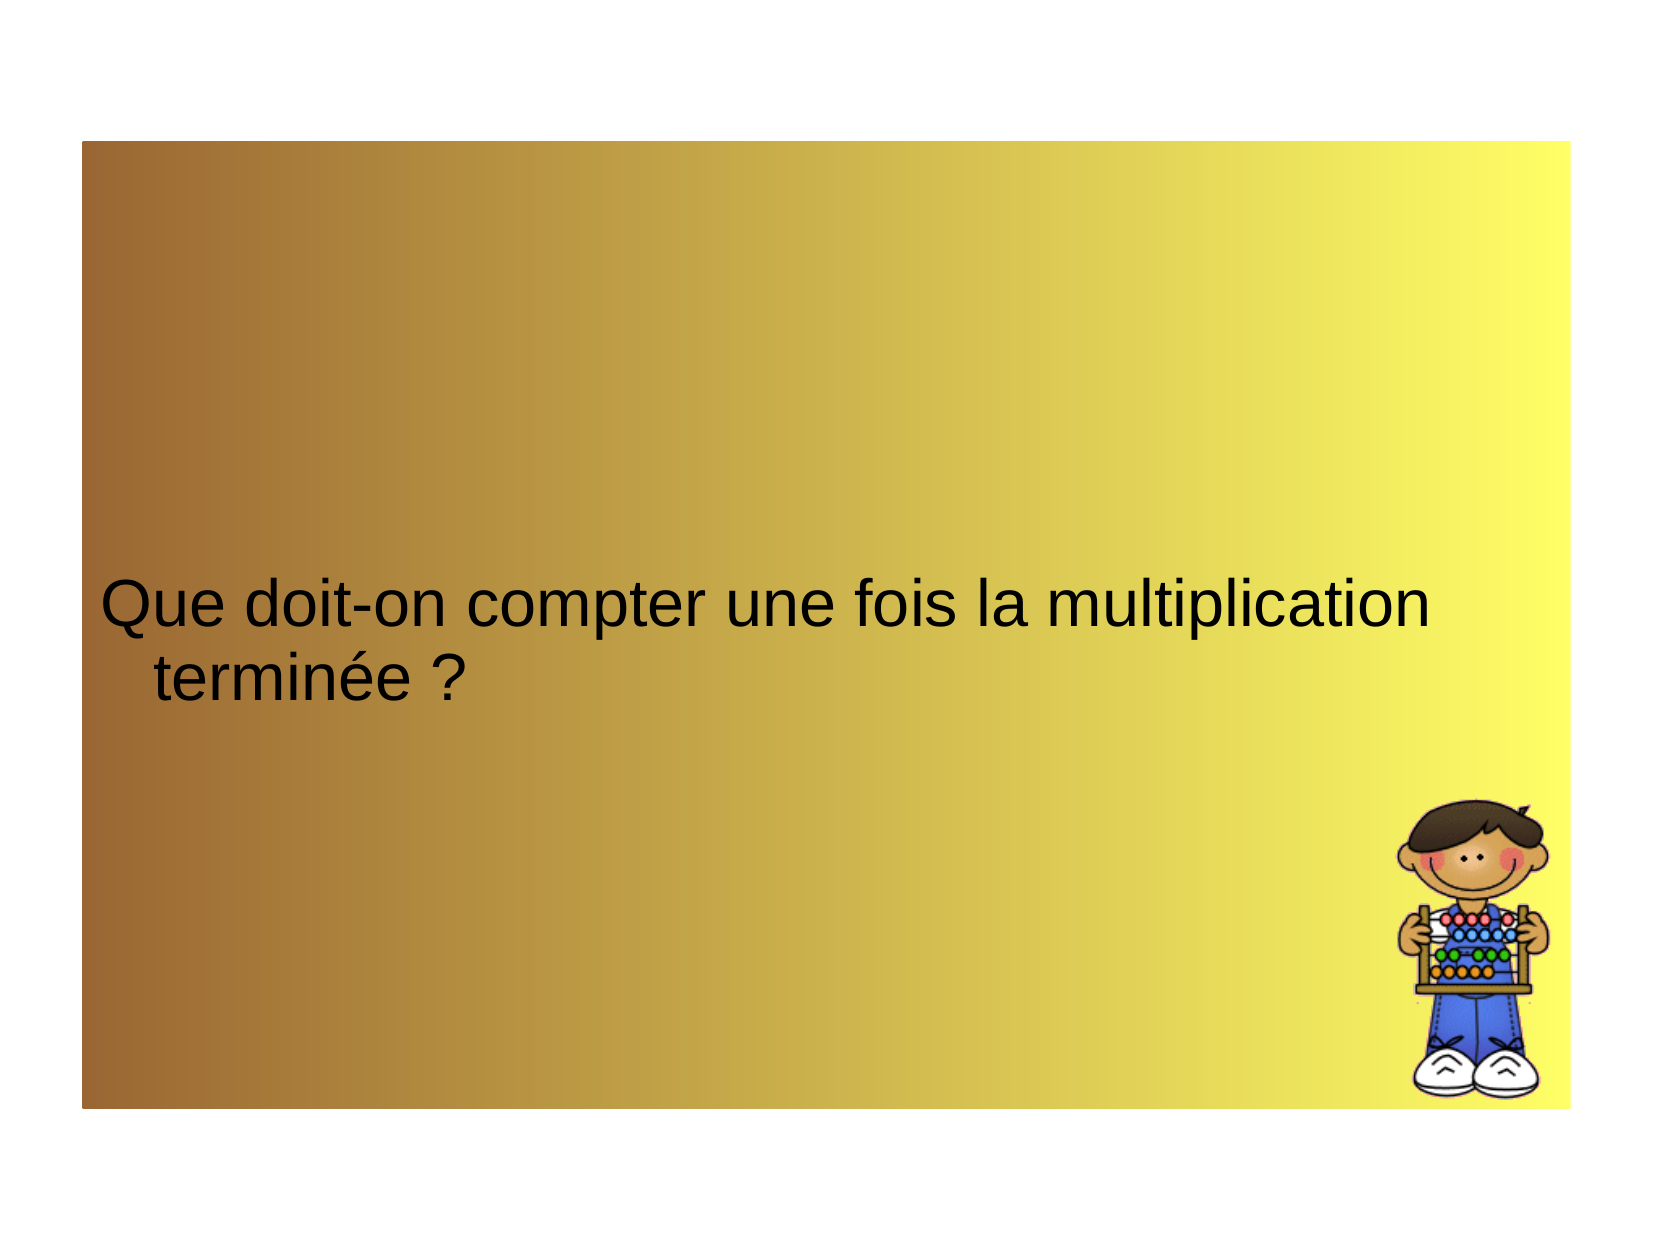

# Que doit-on compter une fois la multiplication terminée ?